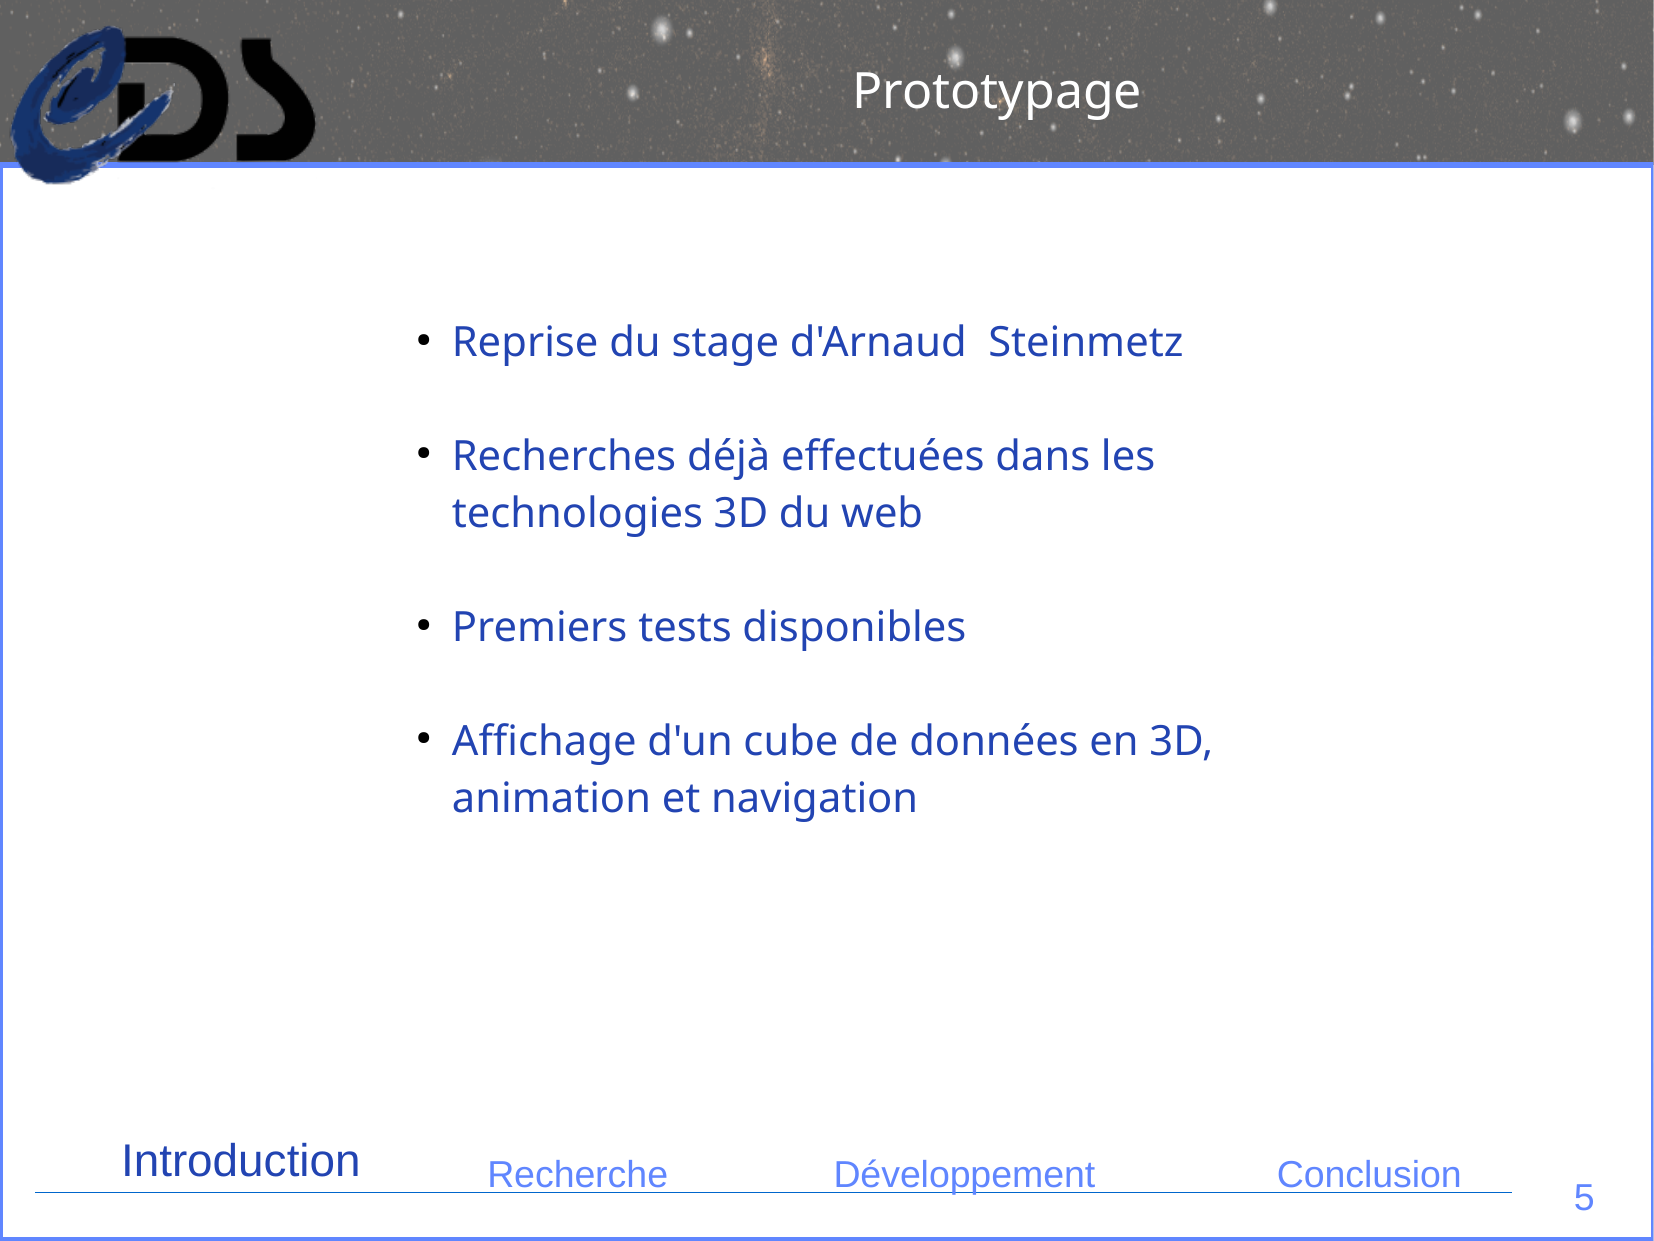

Prototypage
Reprise du stage d'Arnaud Steinmetz
Recherches déjà effectuées dans les technologies 3D du web
Premiers tests disponibles
Affichage d'un cube de données en 3D, animation et navigation
Introduction
Recherche
Développement
Conclusion
5